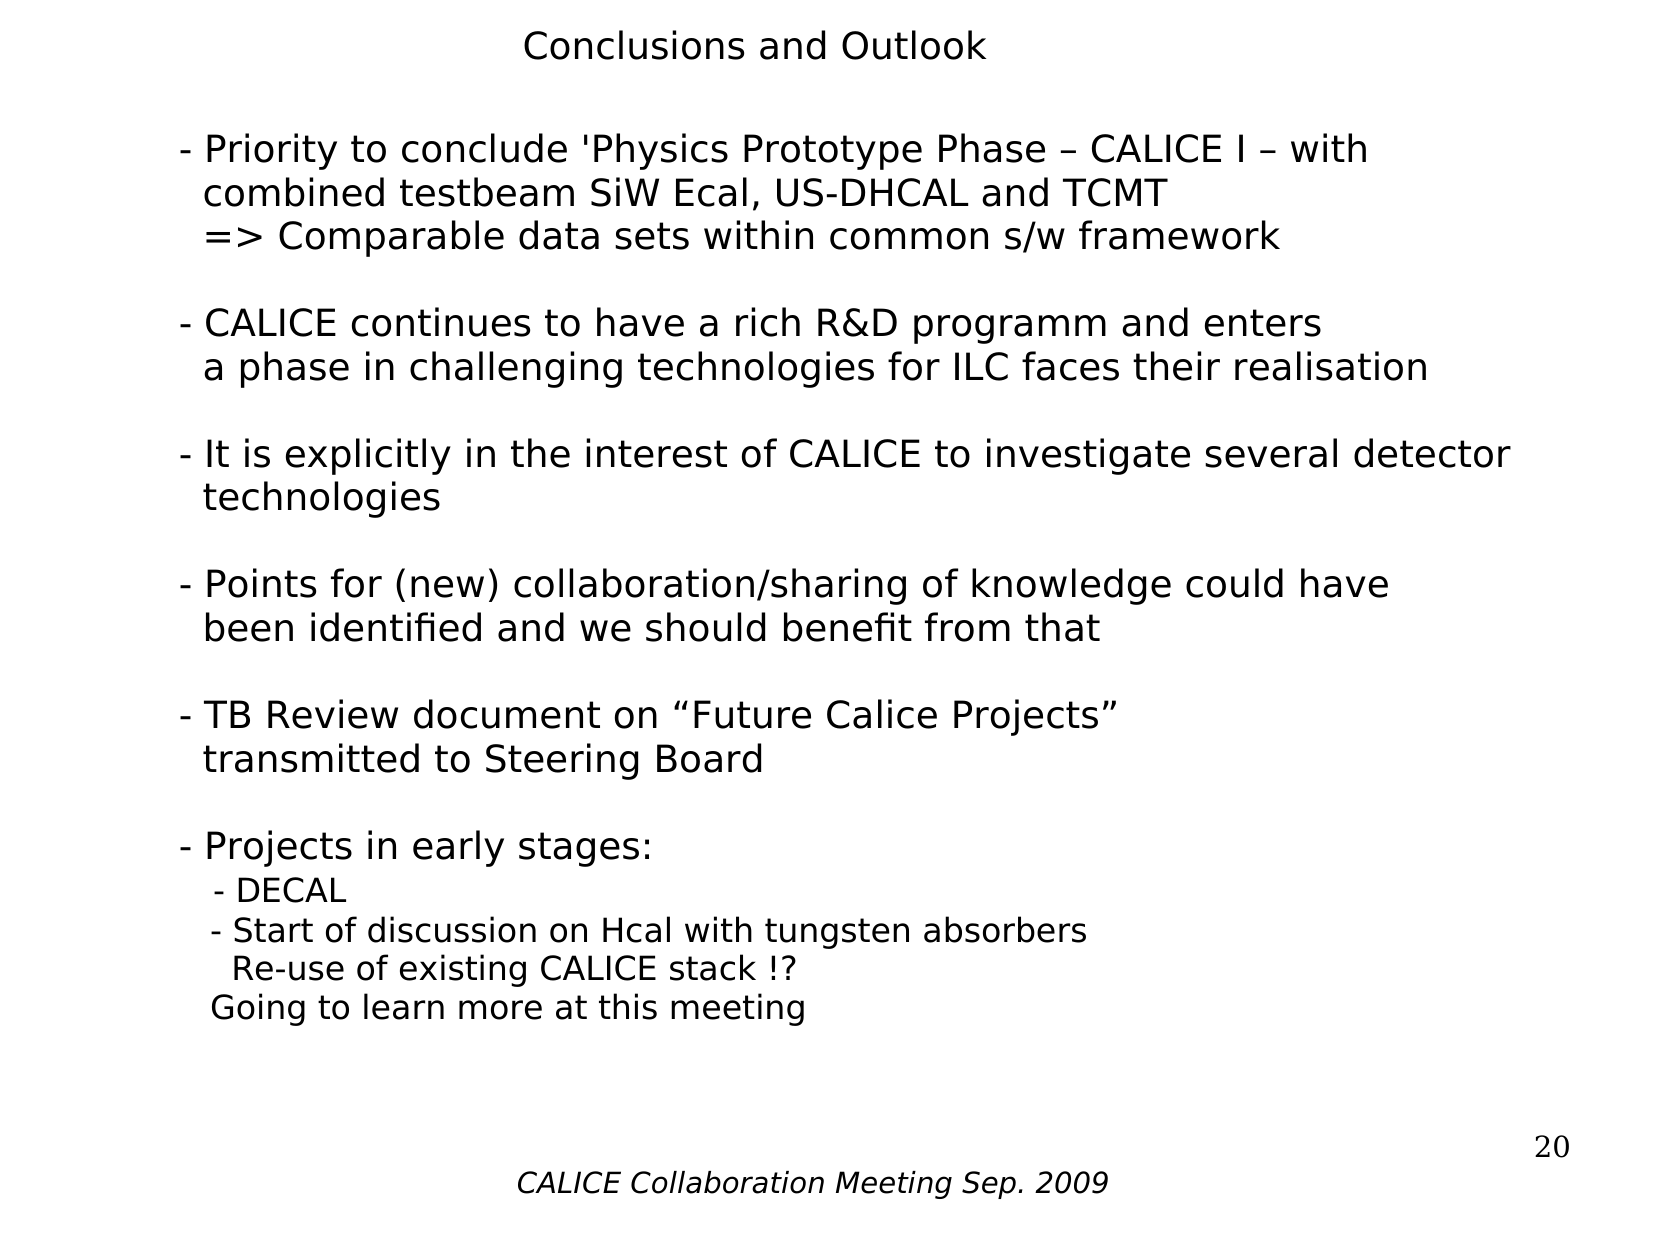

Conclusions and Outlook
- Priority to conclude 'Physics Prototype Phase – CALICE I – with
 combined testbeam SiW Ecal, US-DHCAL and TCMT
 => Comparable data sets within common s/w framework
- CALICE continues to have a rich R&D programm and enters
 a phase in challenging technologies for ILC faces their realisation
- It is explicitly in the interest of CALICE to investigate several detector
 technologies
- Points for (new) collaboration/sharing of knowledge could have
 been identified and we should benefit from that
- TB Review document on “Future Calice Projects”
 transmitted to Steering Board
- Projects in early stages:
 - DECAL
 - Start of discussion on Hcal with tungsten absorbers
 Re-use of existing CALICE stack !?
 Going to learn more at this meeting
20